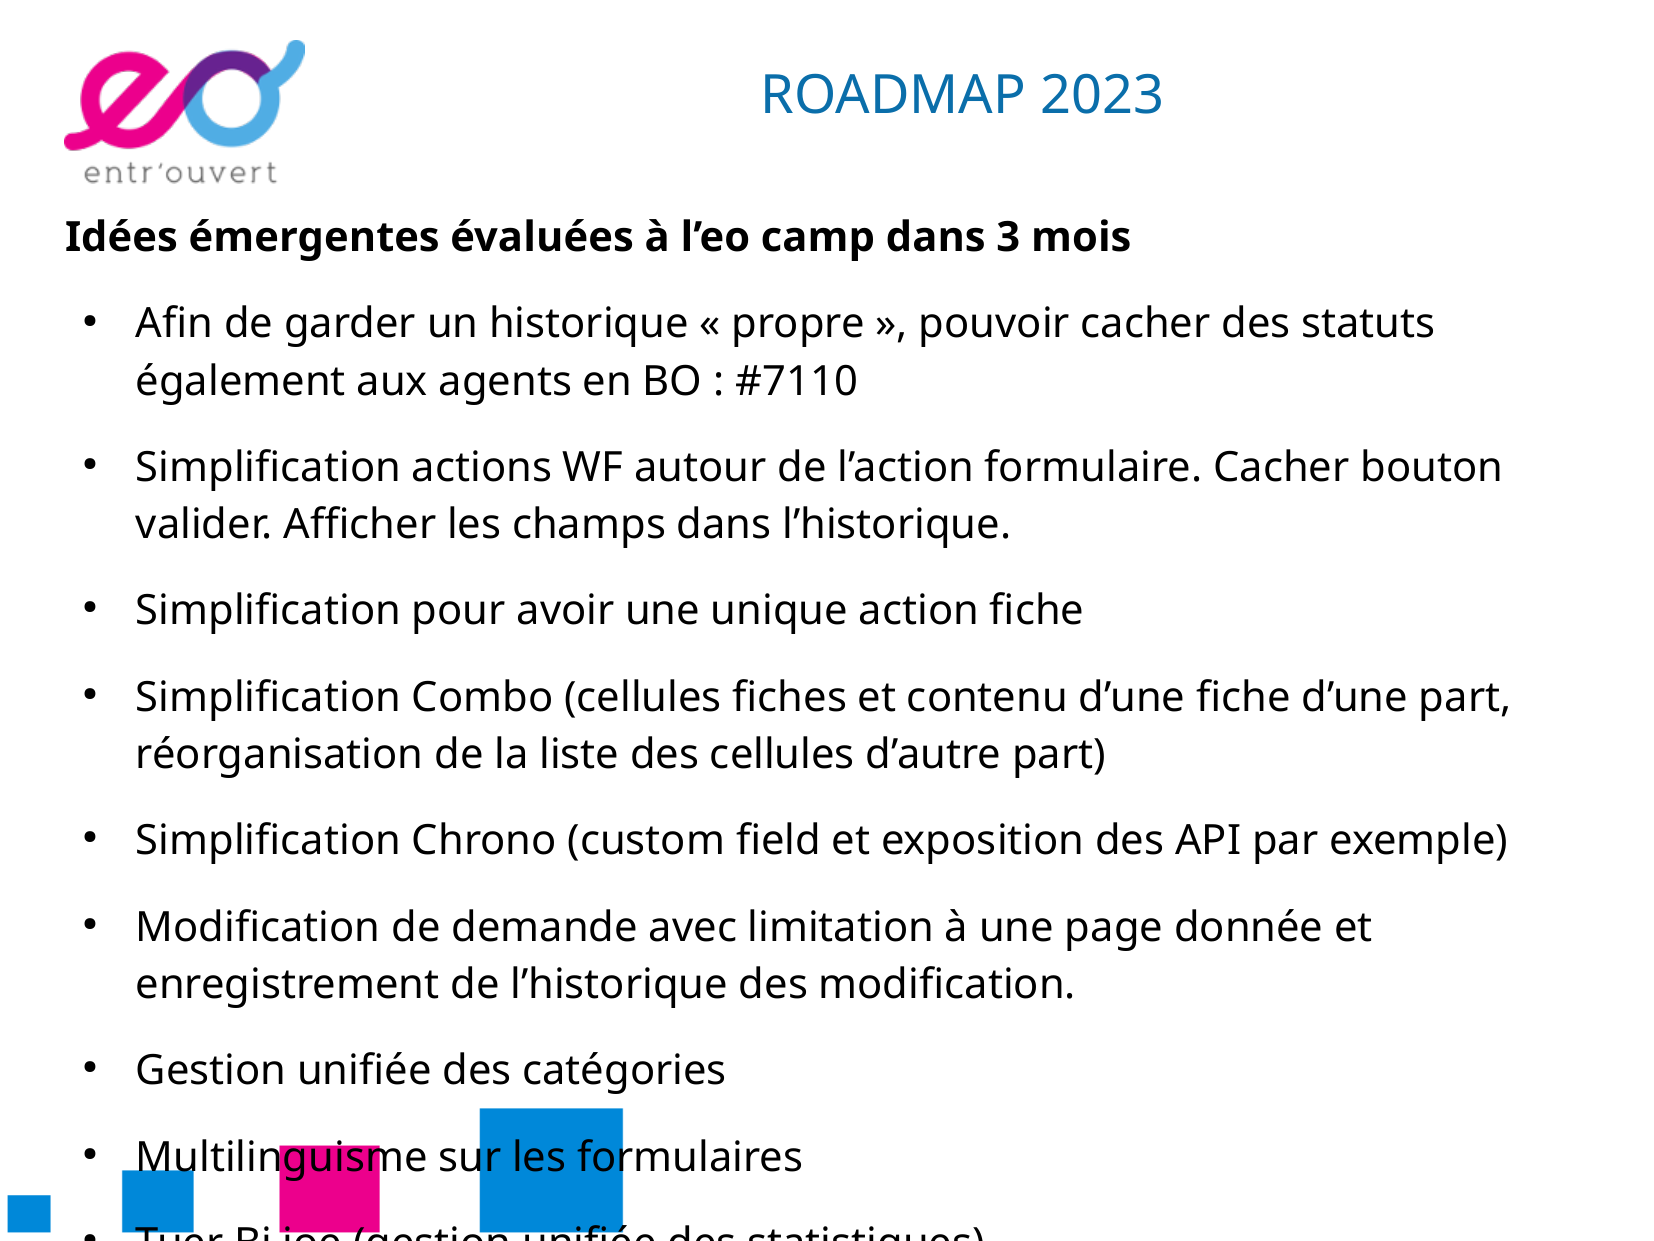

# roadmap 2023
Idées émergentes évaluées à l’eo camp dans 3 mois
Afin de garder un historique « propre », pouvoir cacher des statuts également aux agents en BO : #7110
Simplification actions WF autour de l’action formulaire. Cacher bouton valider. Afficher les champs dans l’historique.
Simplification pour avoir une unique action fiche
Simplification Combo (cellules fiches et contenu d’une fiche d’une part, réorganisation de la liste des cellules d’autre part)
Simplification Chrono (custom field et exposition des API par exemple)
Modification de demande avec limitation à une page donnée et enregistrement de l’historique des modification.
Gestion unifiée des catégories
Multilinguisme sur les formulaires
Tuer Bi joe (gestion unifiée des statistiques)